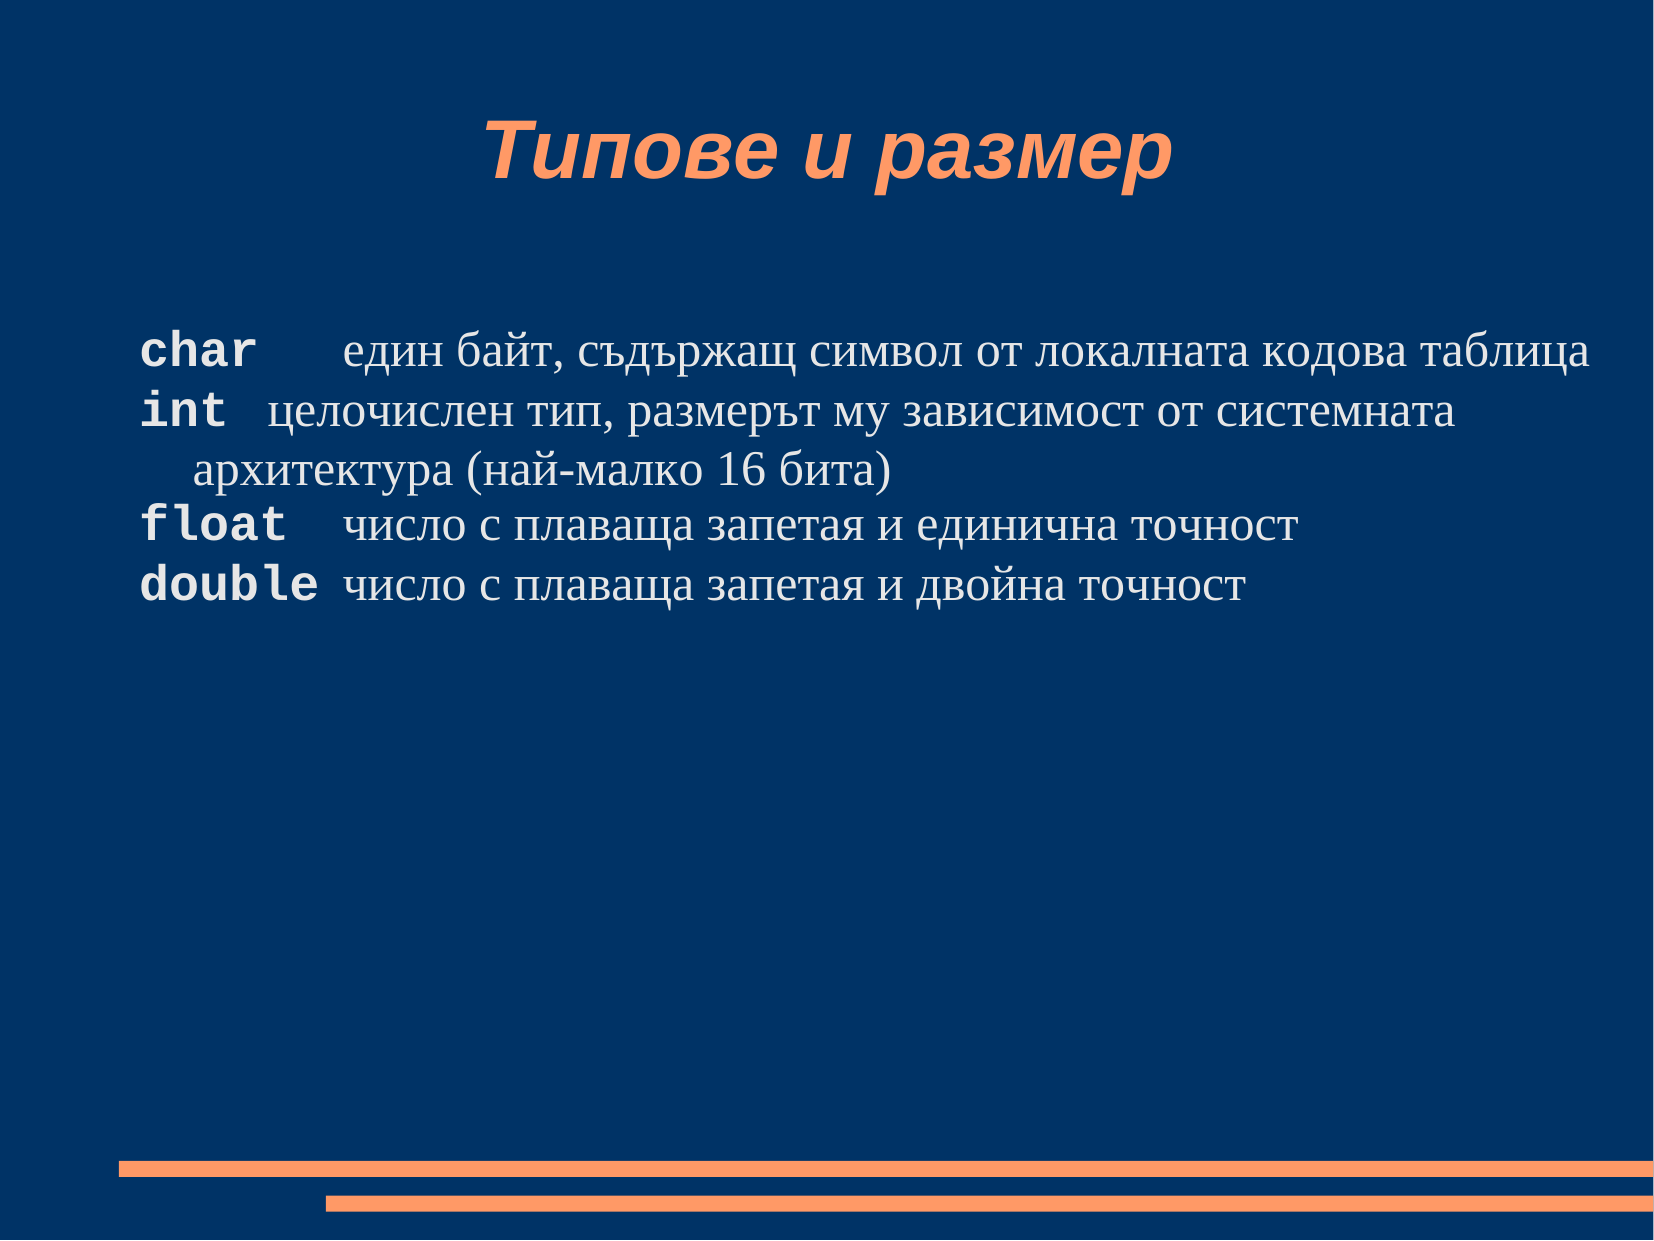

# Типове и размер
char 	един байт, съдържащ символ от локалната кодова таблица
int 	целочислен тип, размерът му зависимост от системната архитектура (най-малко 16 бита)
float 	число с плаваща запетая и единична точност
double 	число с плаваща запетая и двойна точност